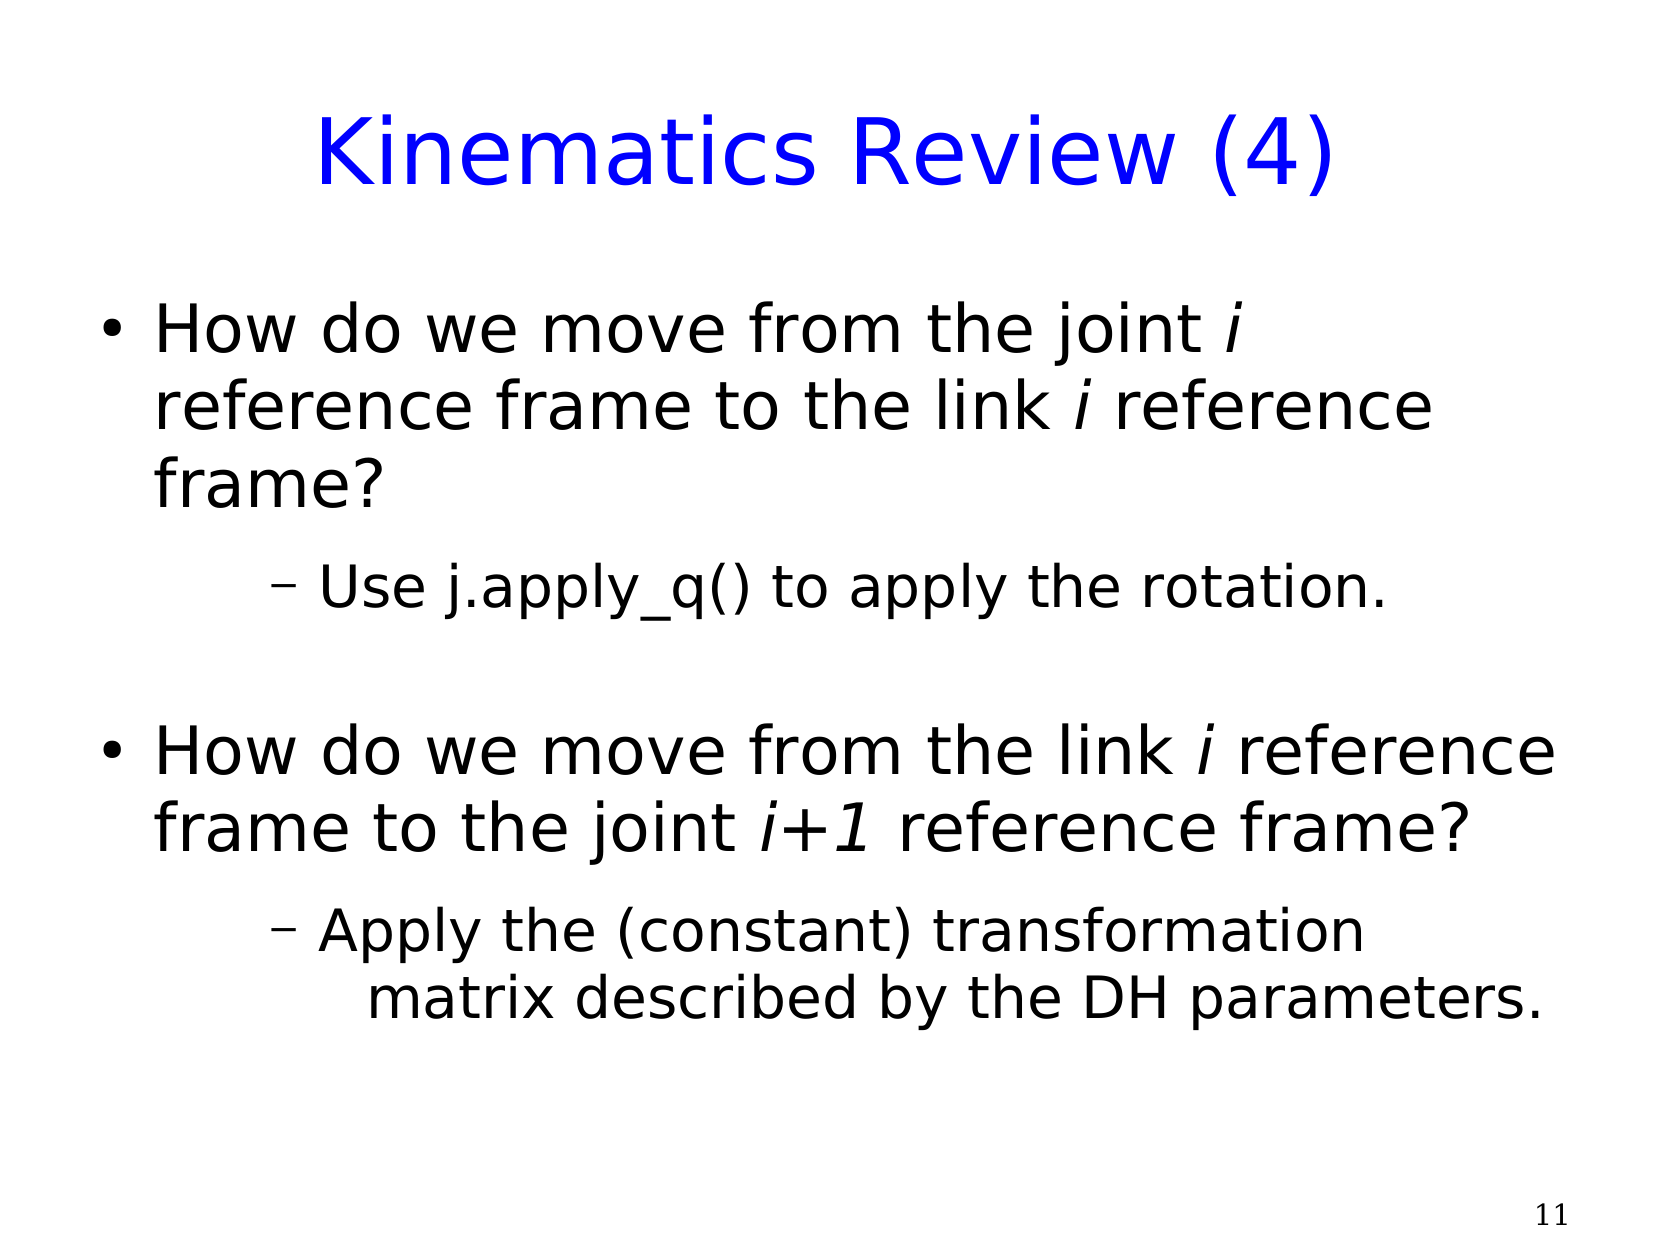

# Kinematics Review (4)
How do we move from the joint i reference frame to the link i reference frame?
Use j.apply_q() to apply the rotation.
How do we move from the link i reference frame to the joint i+1 reference frame?
Apply the (constant) transformation matrix described by the DH parameters.
11